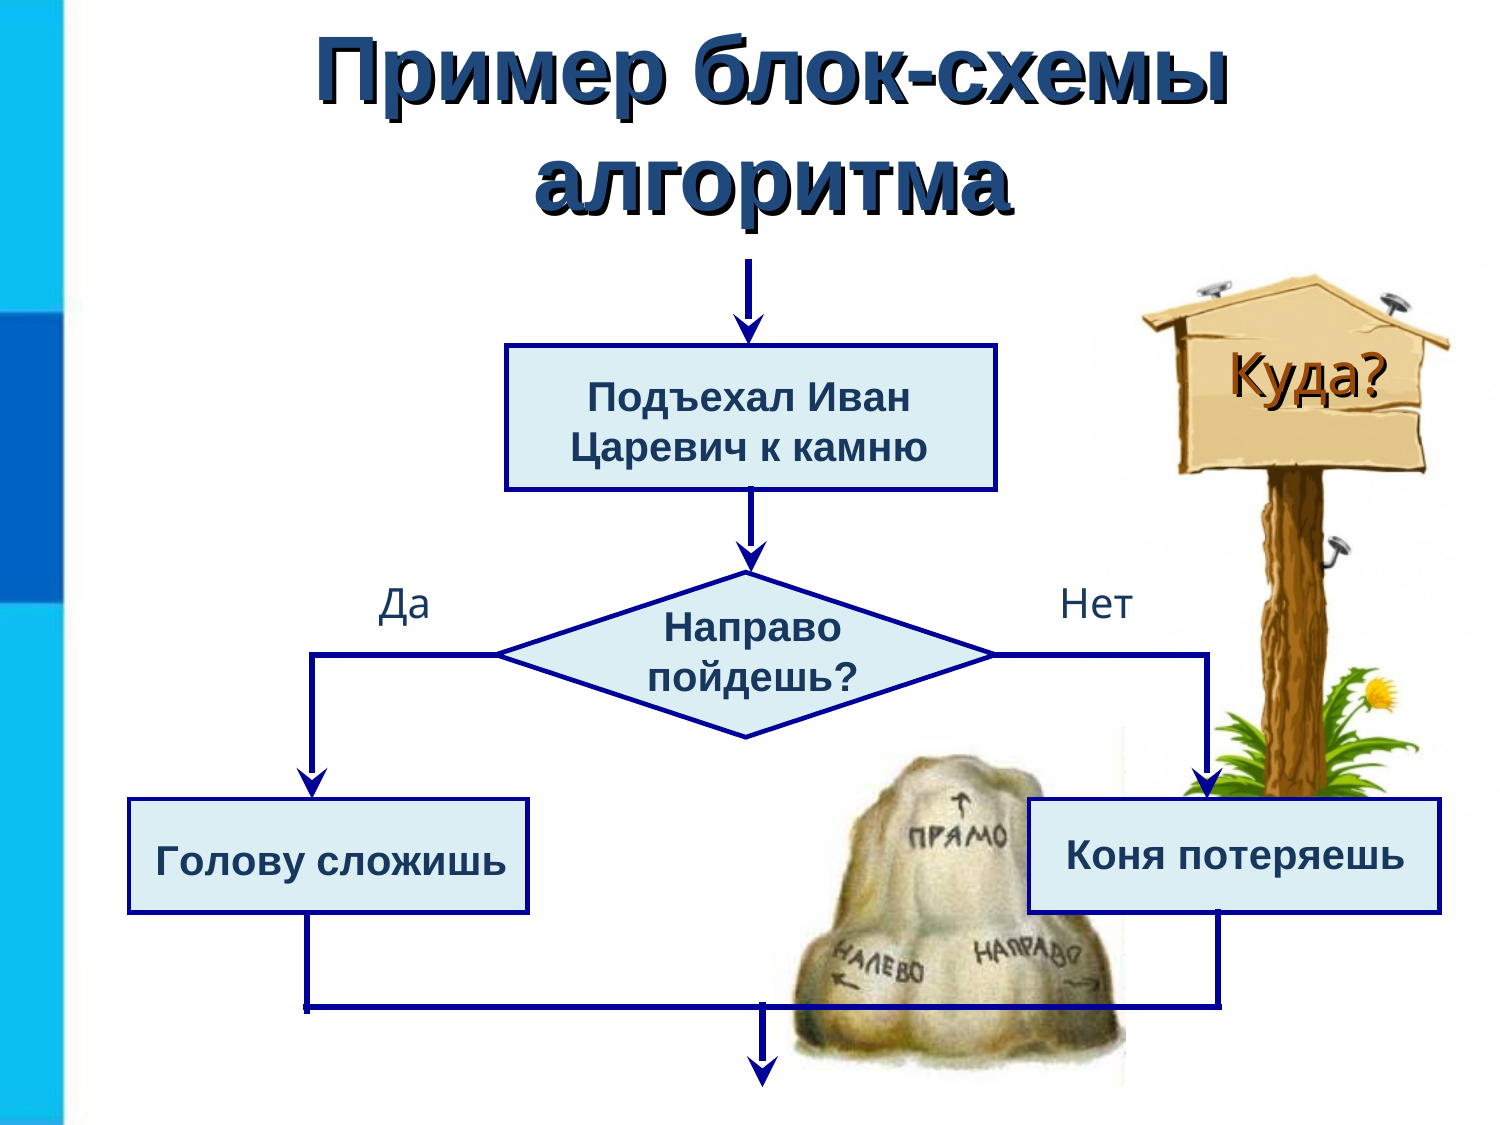

# Пример блок-схемы алгоритма
Куда?
Подъехал Иван Царевич к камню
Да
Нет
Направо пойдешь?
Коня потеряешь
Голову сложишь